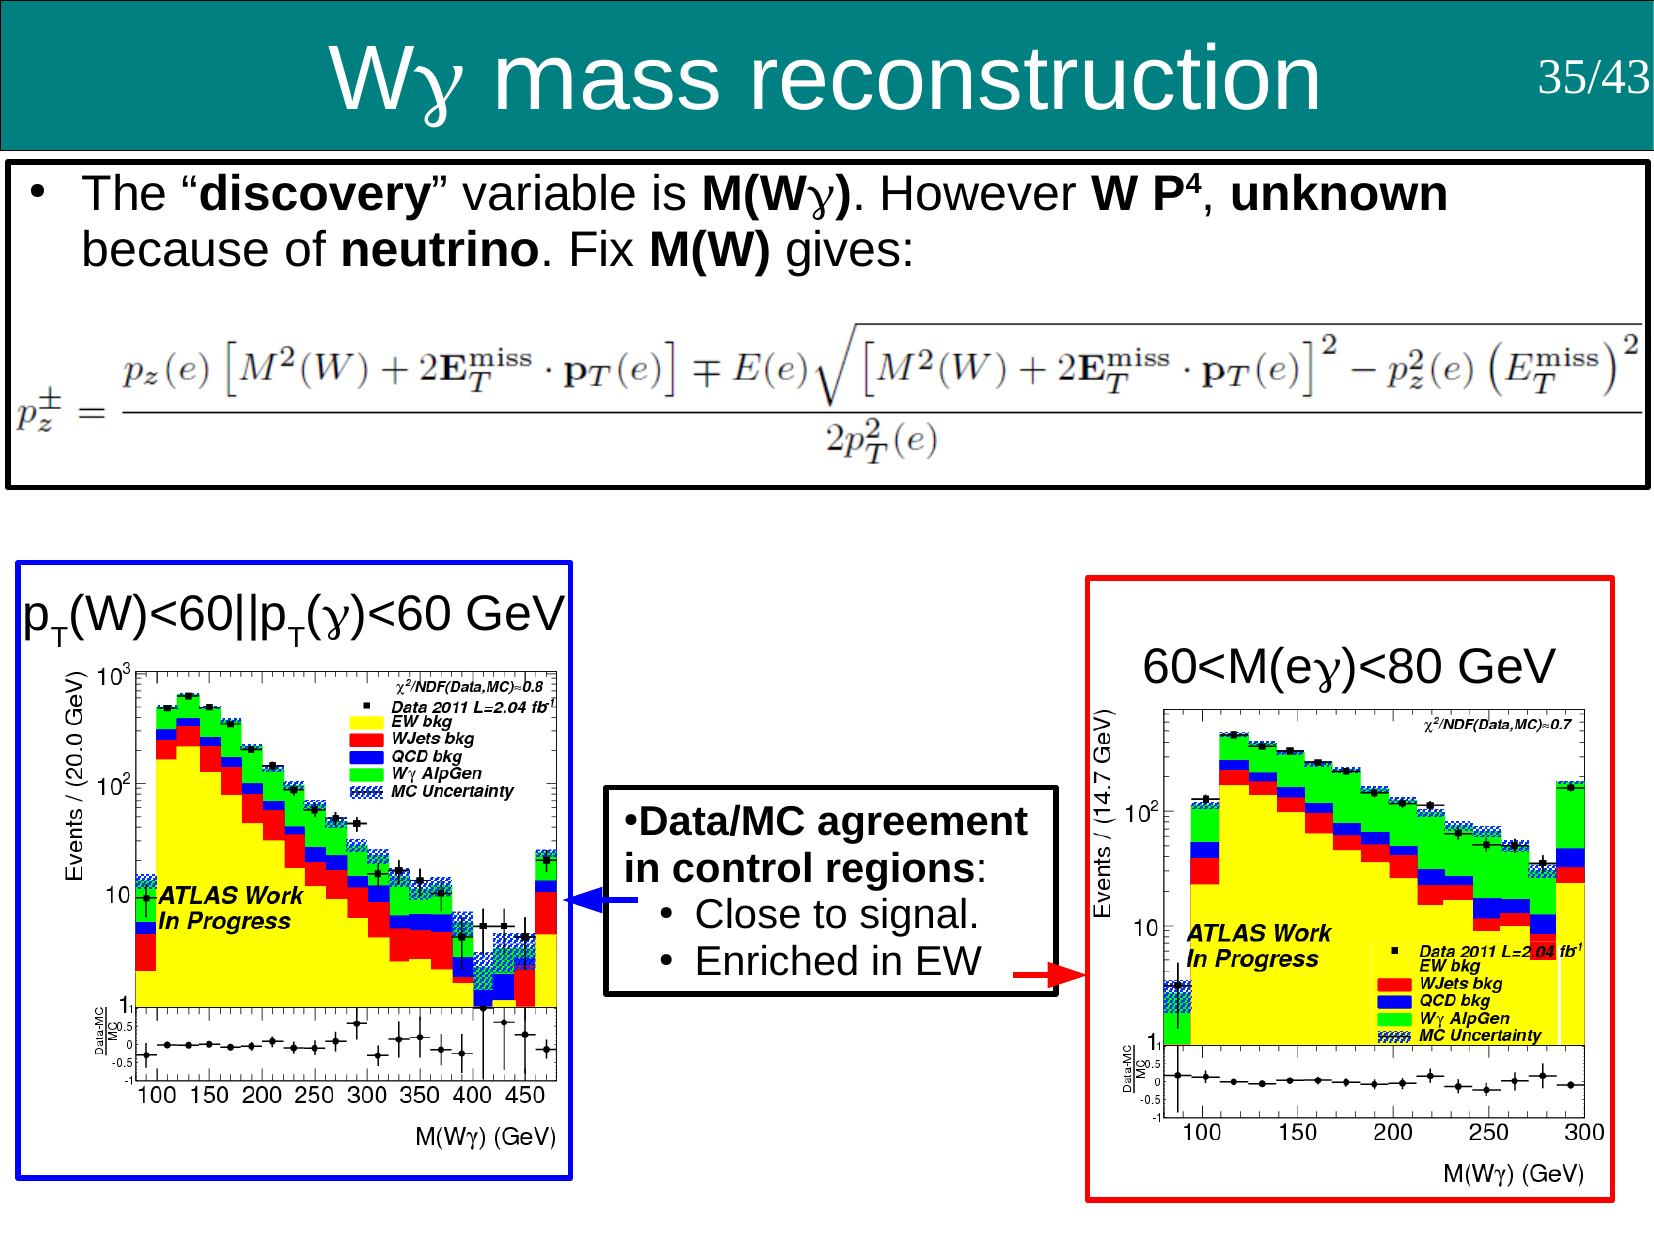

# W mass reconstruction
35
The “discovery” variable is M(W). However W P4, unknown because of neutrino. Fix M(W) gives:
pT(W)<60||pT()<60 GeV
60<M(e)<80 GeV
Data/MC agreement in control regions:
Close to signal.
Enriched in EW